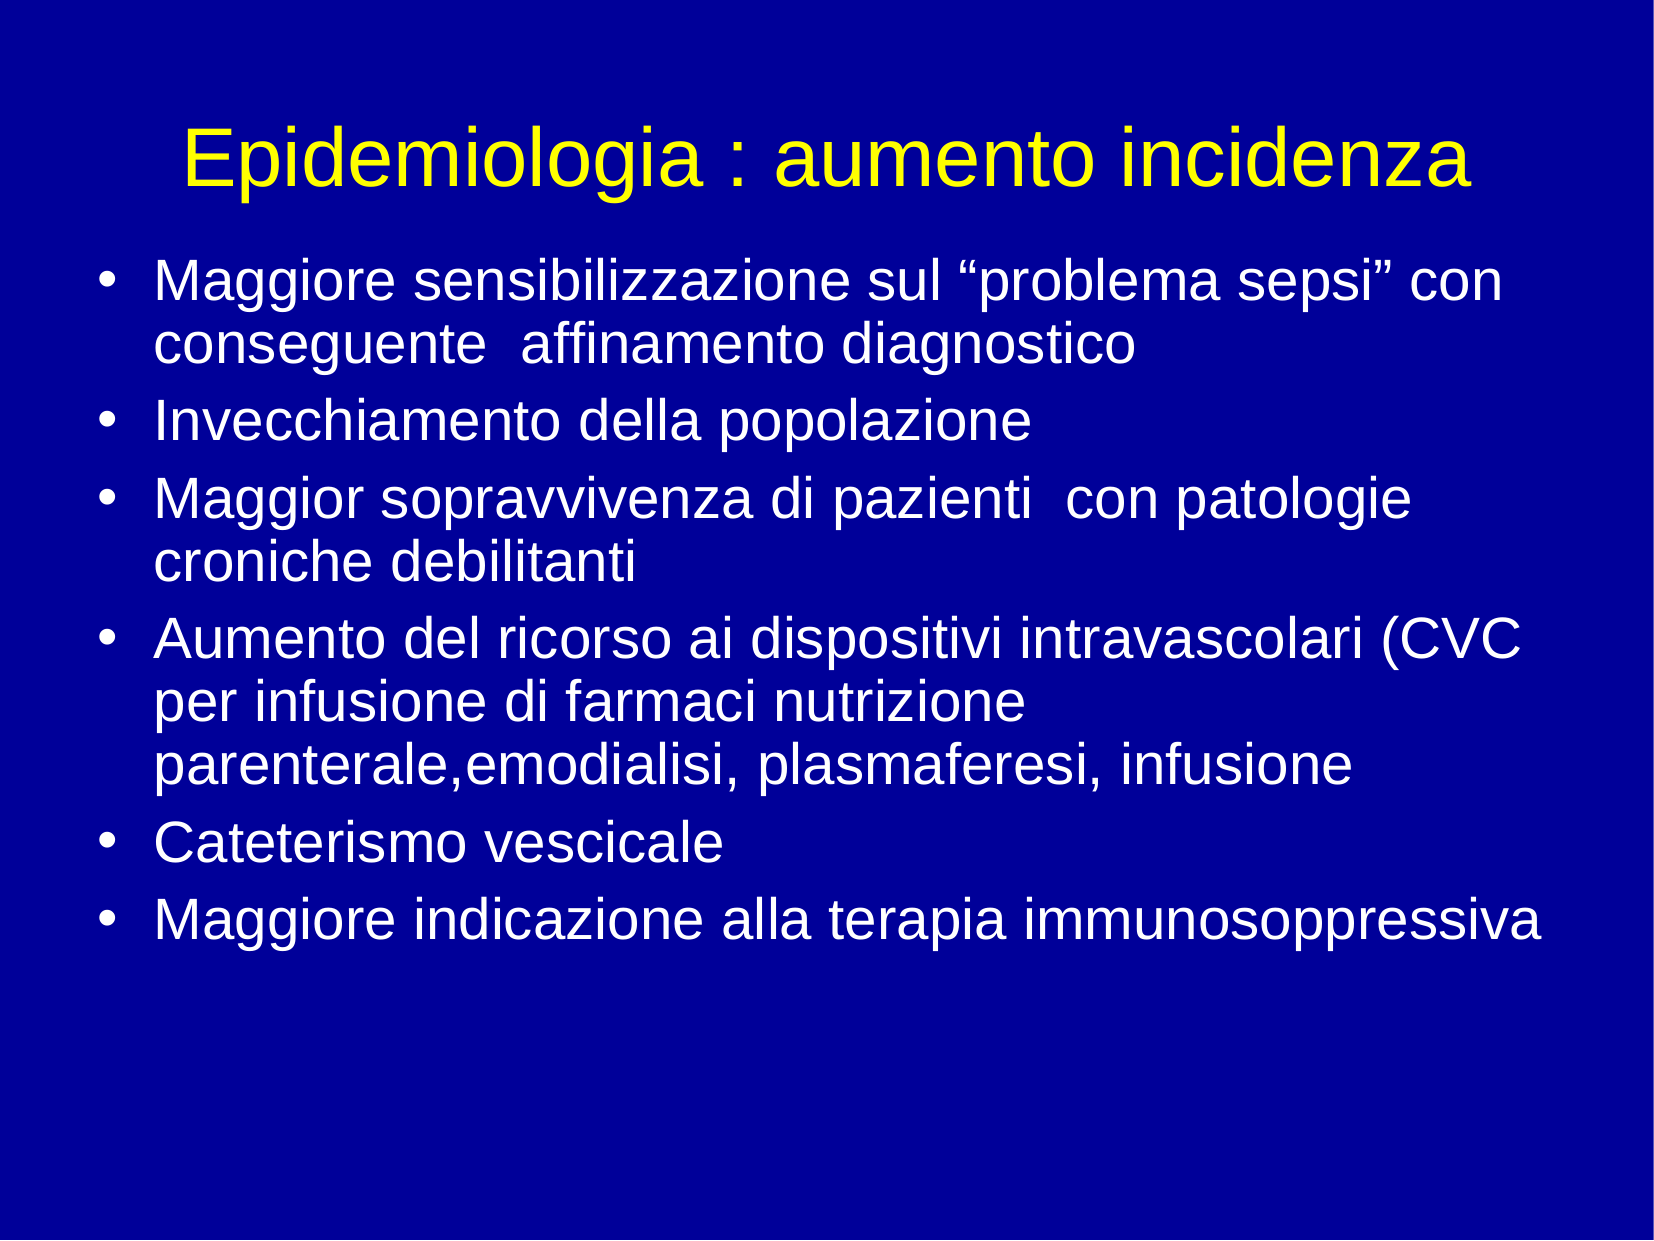

# Epidemiologia : aumento incidenza
Maggiore sensibilizzazione sul “problema sepsi” con conseguente affinamento diagnostico
Invecchiamento della popolazione
Maggior sopravvivenza di pazienti con patologie croniche debilitanti
Aumento del ricorso ai dispositivi intravascolari (CVC per infusione di farmaci nutrizione parenterale,emodialisi, plasmaferesi, infusione
Cateterismo vescicale
Maggiore indicazione alla terapia immunosoppressiva